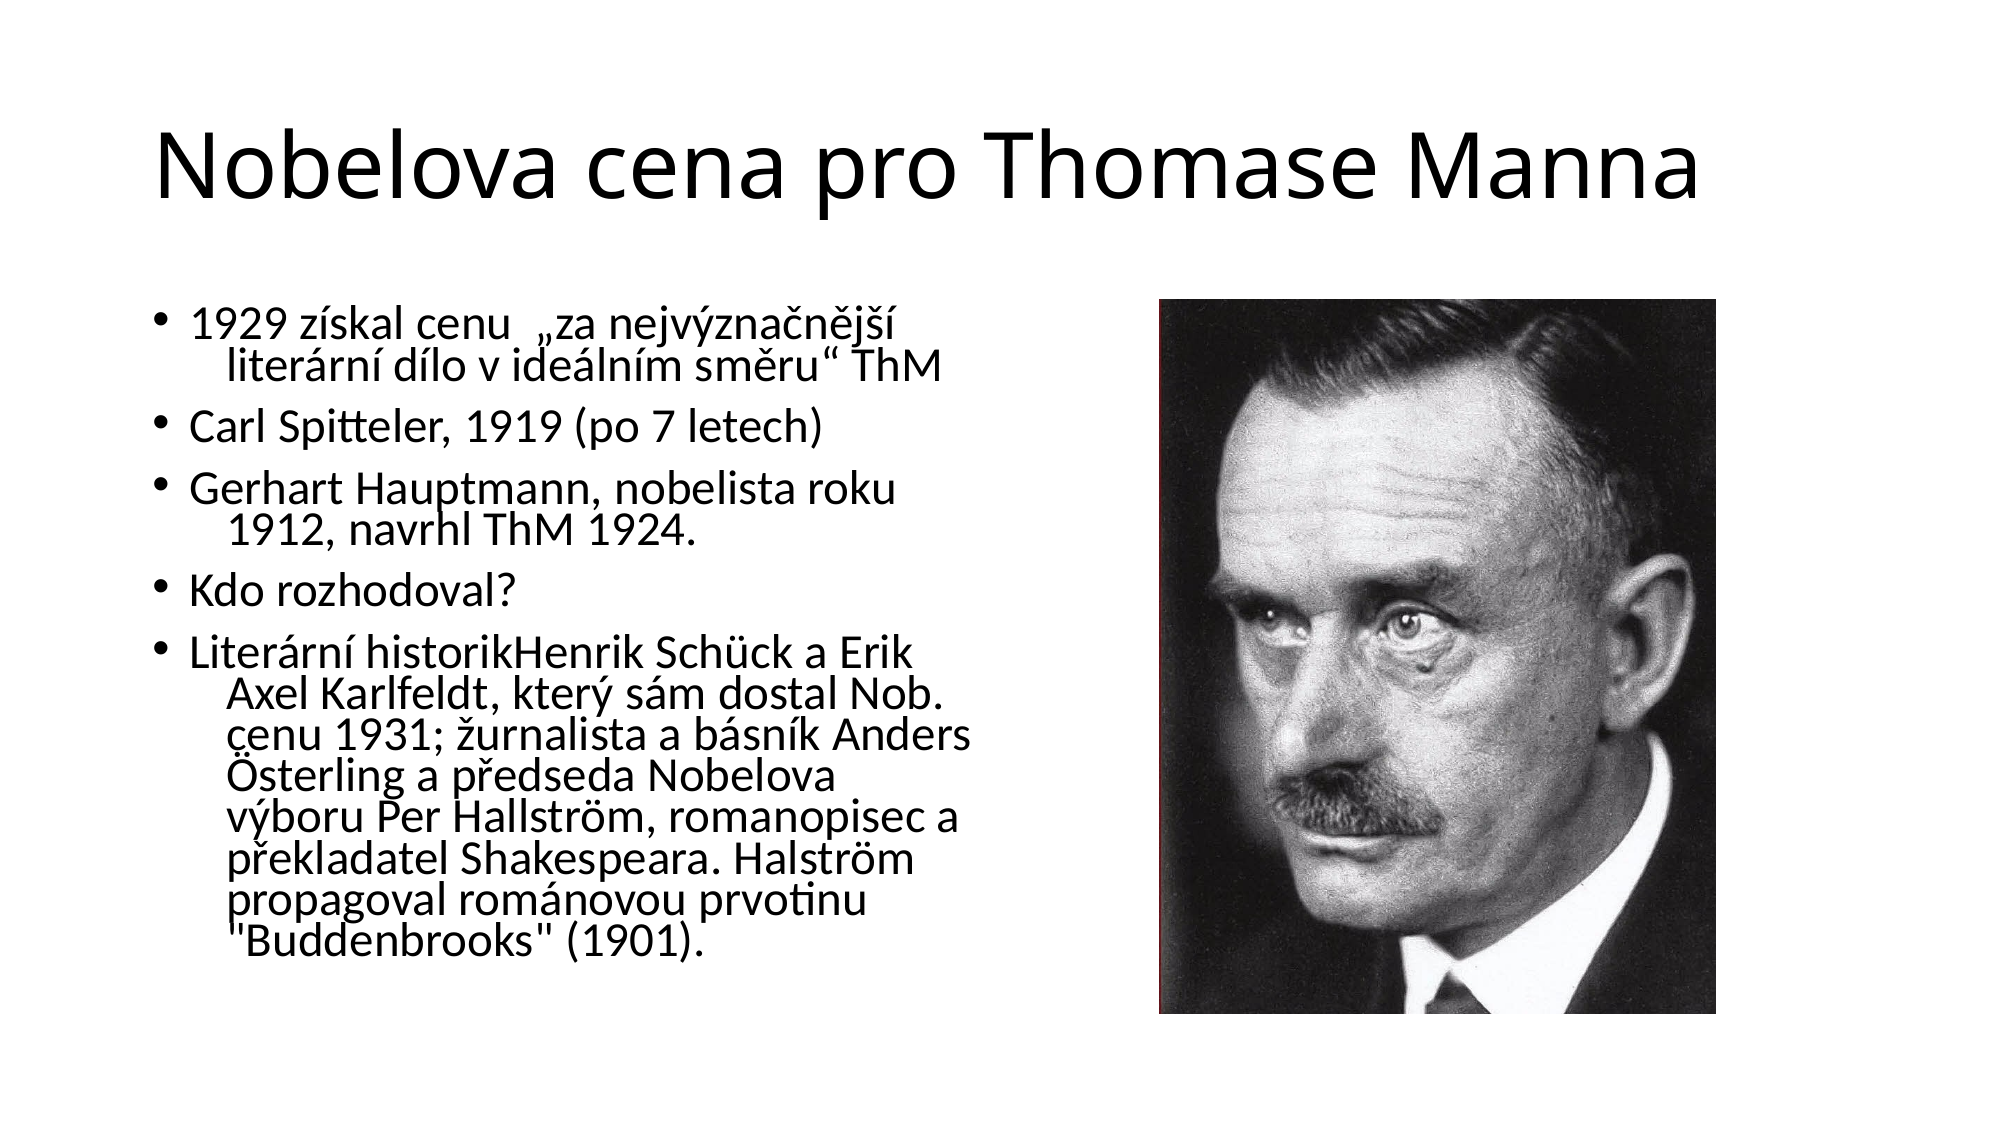

# Nobelova cena pro Thomase Manna
1929 získal cenu „za nejvýznačnější literární dílo v ideálním směru“ ThM
Carl Spitteler, 1919 (po 7 letech)
Gerhart Hauptmann, nobelista roku 1912, navrhl ThM 1924.
Kdo rozhodoval?
Literární historikHenrik Schück a Erik Axel Karlfeldt, který sám dostal Nob. cenu 1931; žurnalista a básník Anders Österling a předseda Nobelova výboru Per Hallström, romanopisec a překladatel Shakespeara. Halström propagoval románovou prvotinu "Buddenbrooks" (1901).